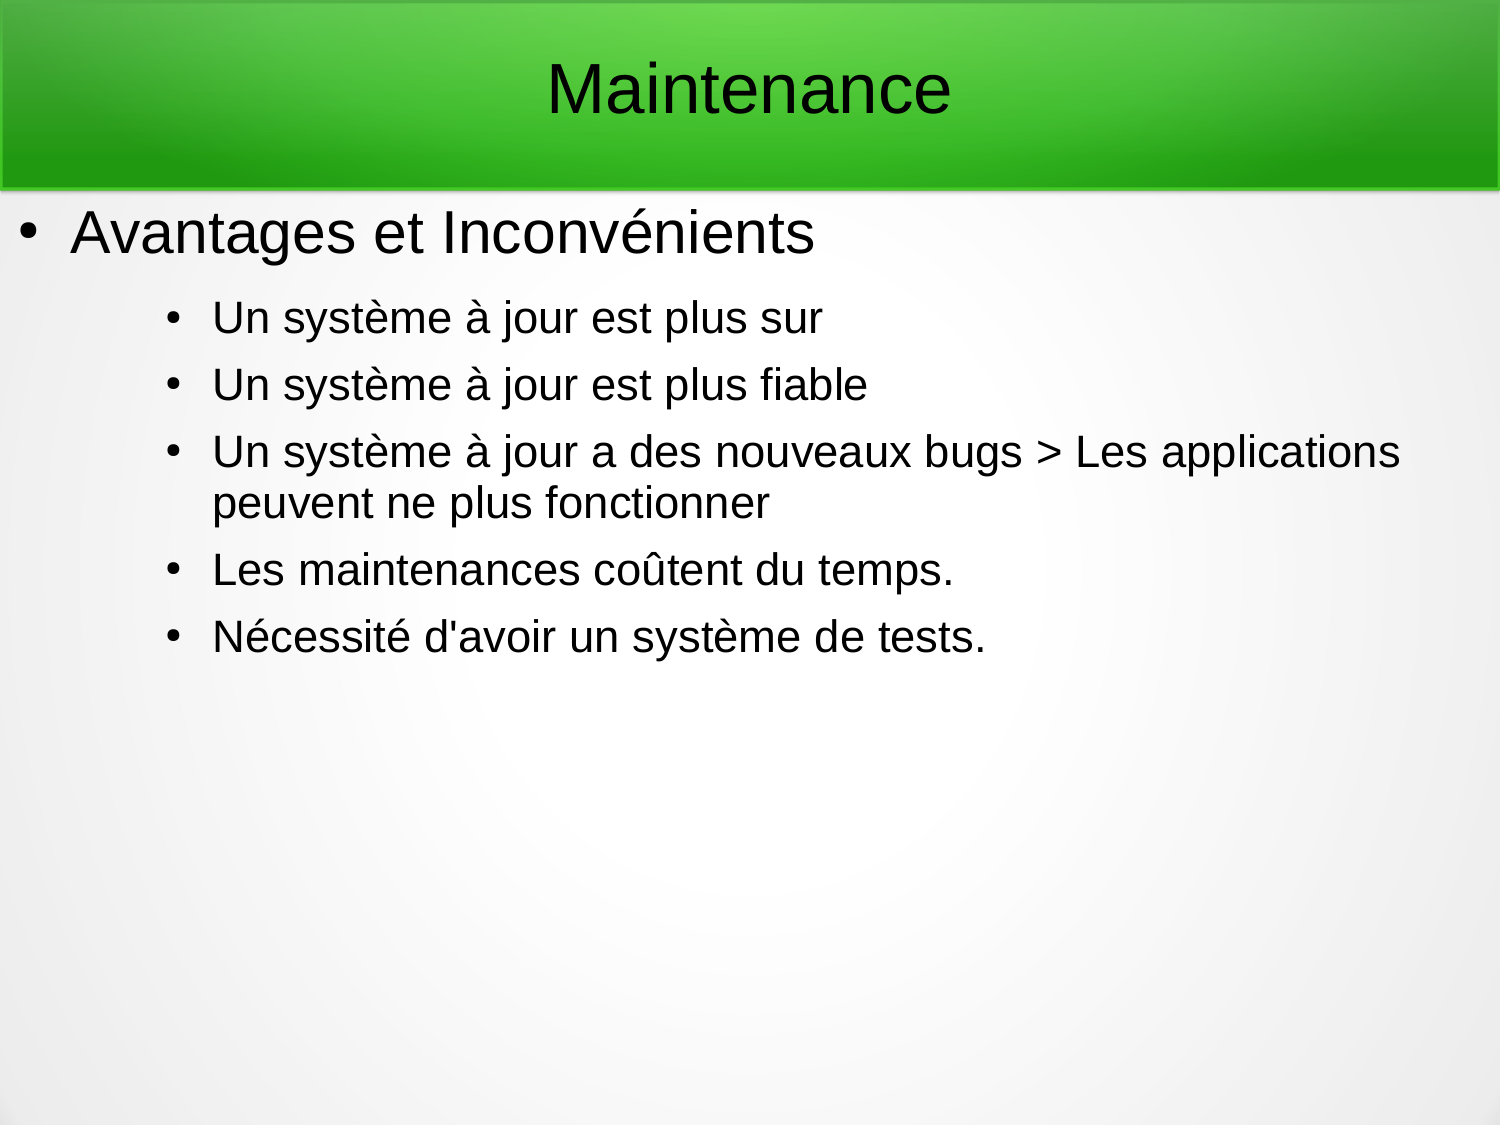

# Maintenance
Avantages et Inconvénients
Un système à jour est plus sur
Un système à jour est plus fiable
Un système à jour a des nouveaux bugs > Les applications peuvent ne plus fonctionner
Les maintenances coûtent du temps.
Nécessité d'avoir un système de tests.